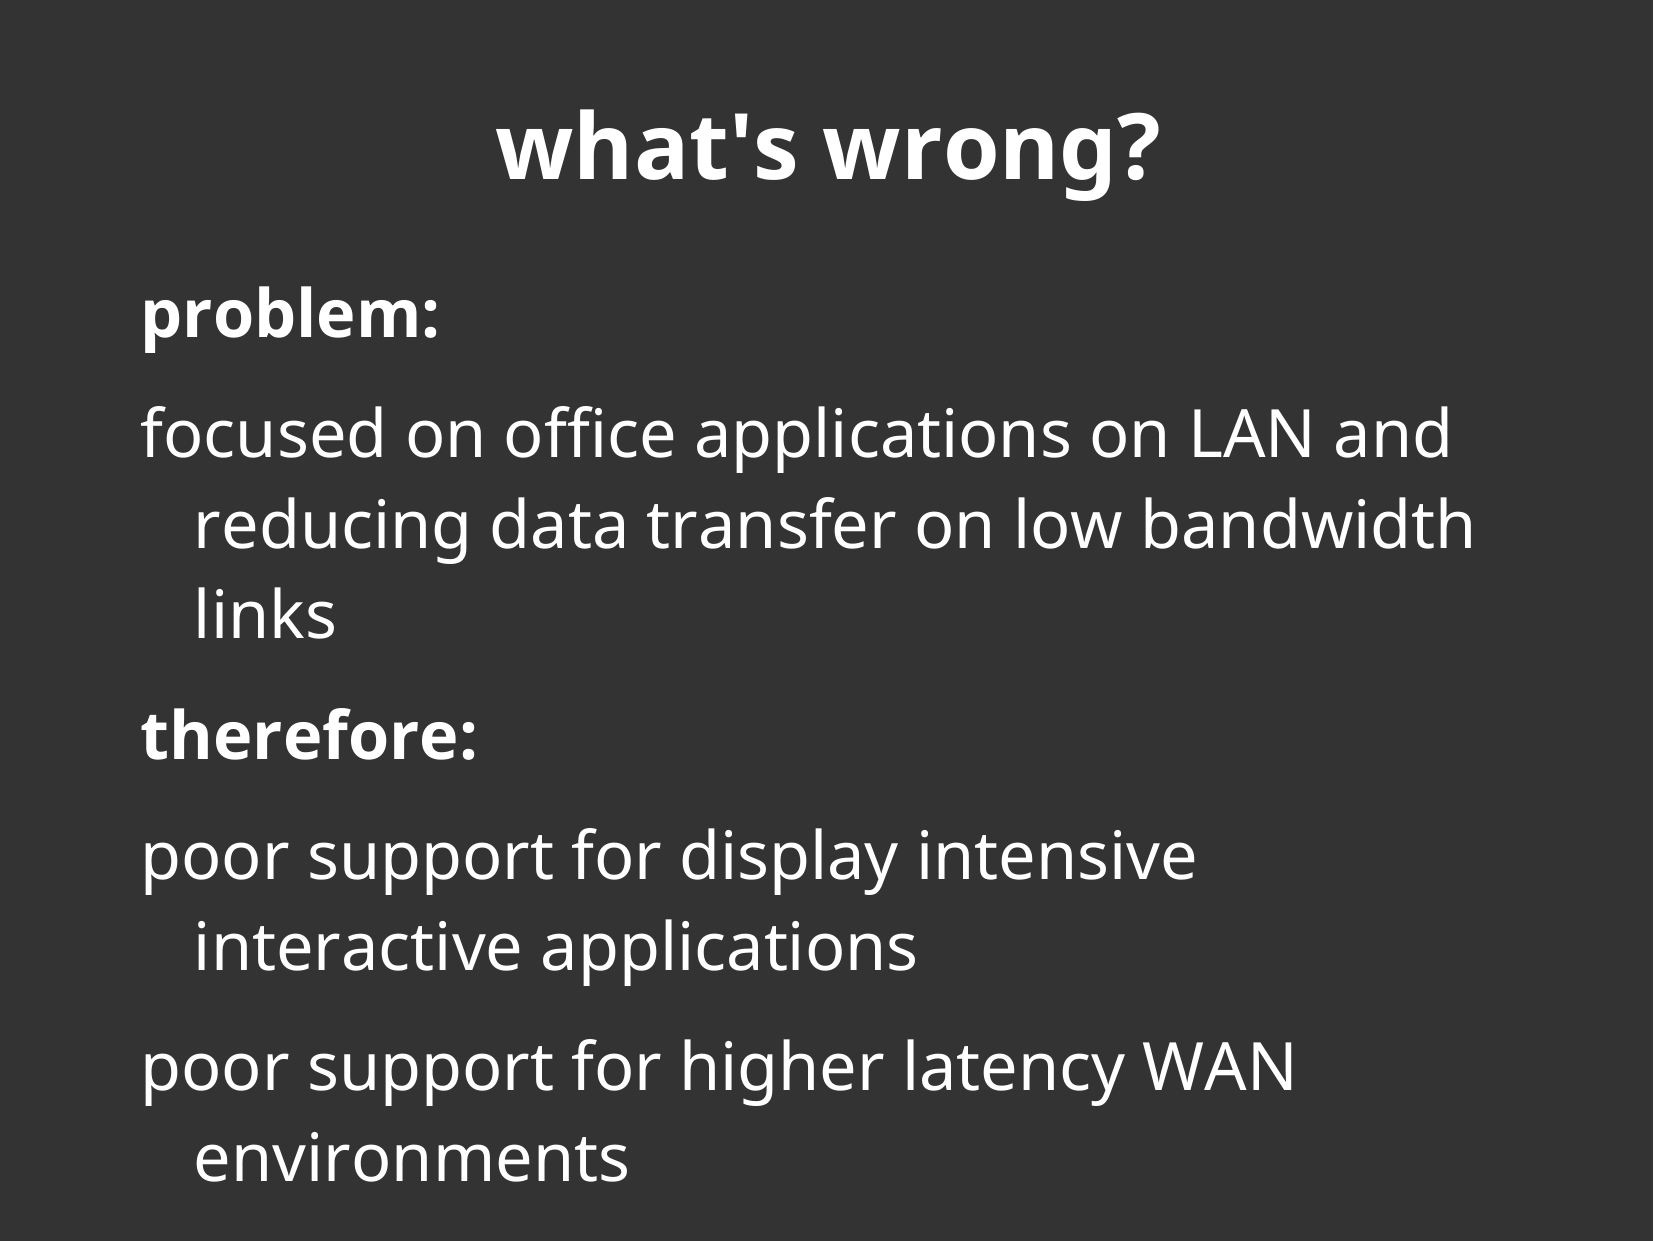

# what's wrong?
problem:
focused on office applications on LAN and reducing data transfer on low bandwidth links
therefore:
poor support for display intensive interactive applications
poor support for higher latency WAN environments